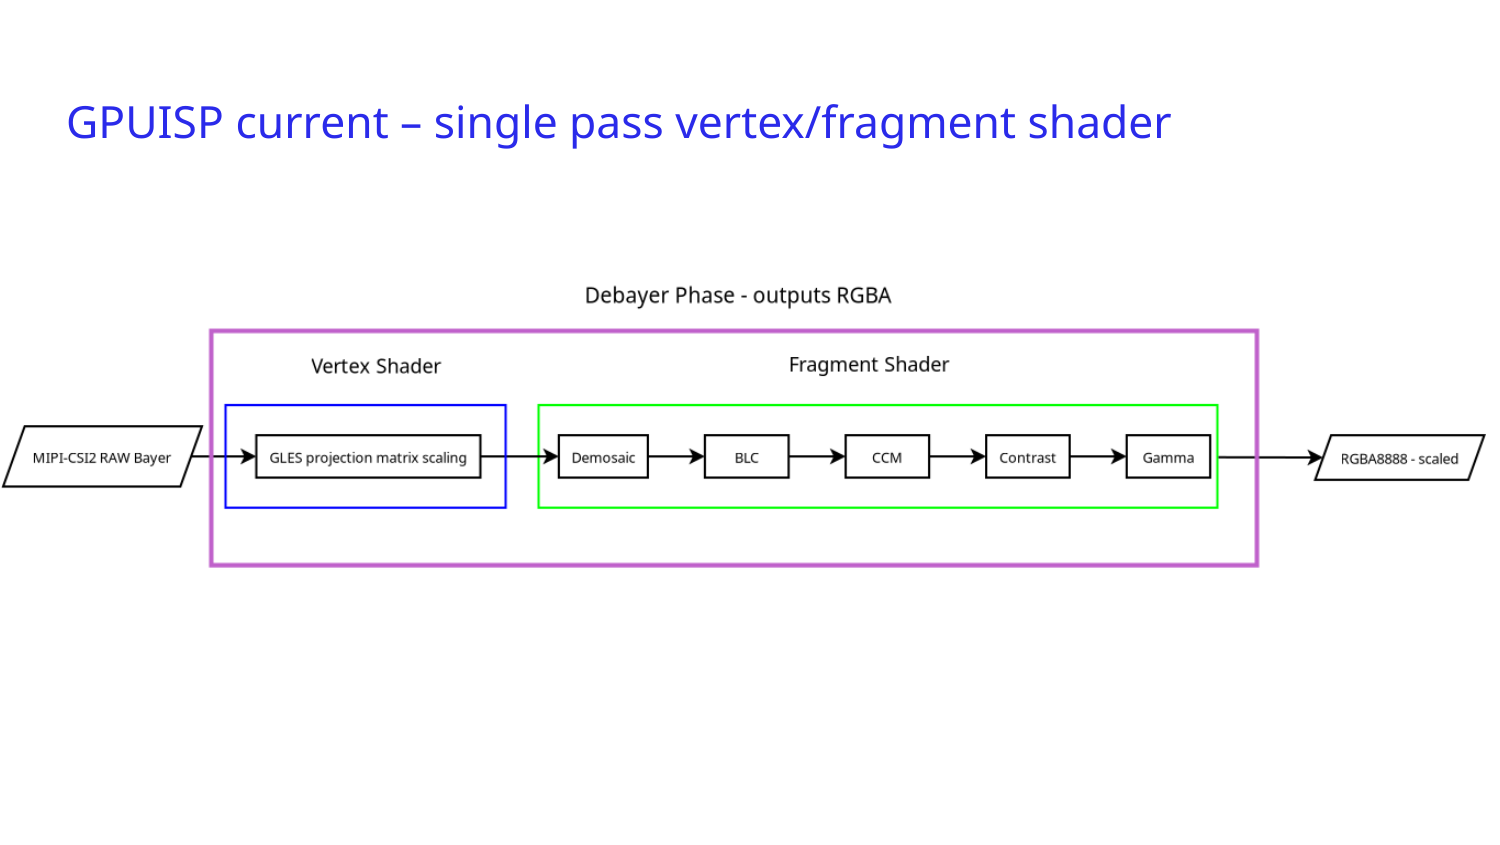

# GPUISP current – single pass vertex/fragment shader